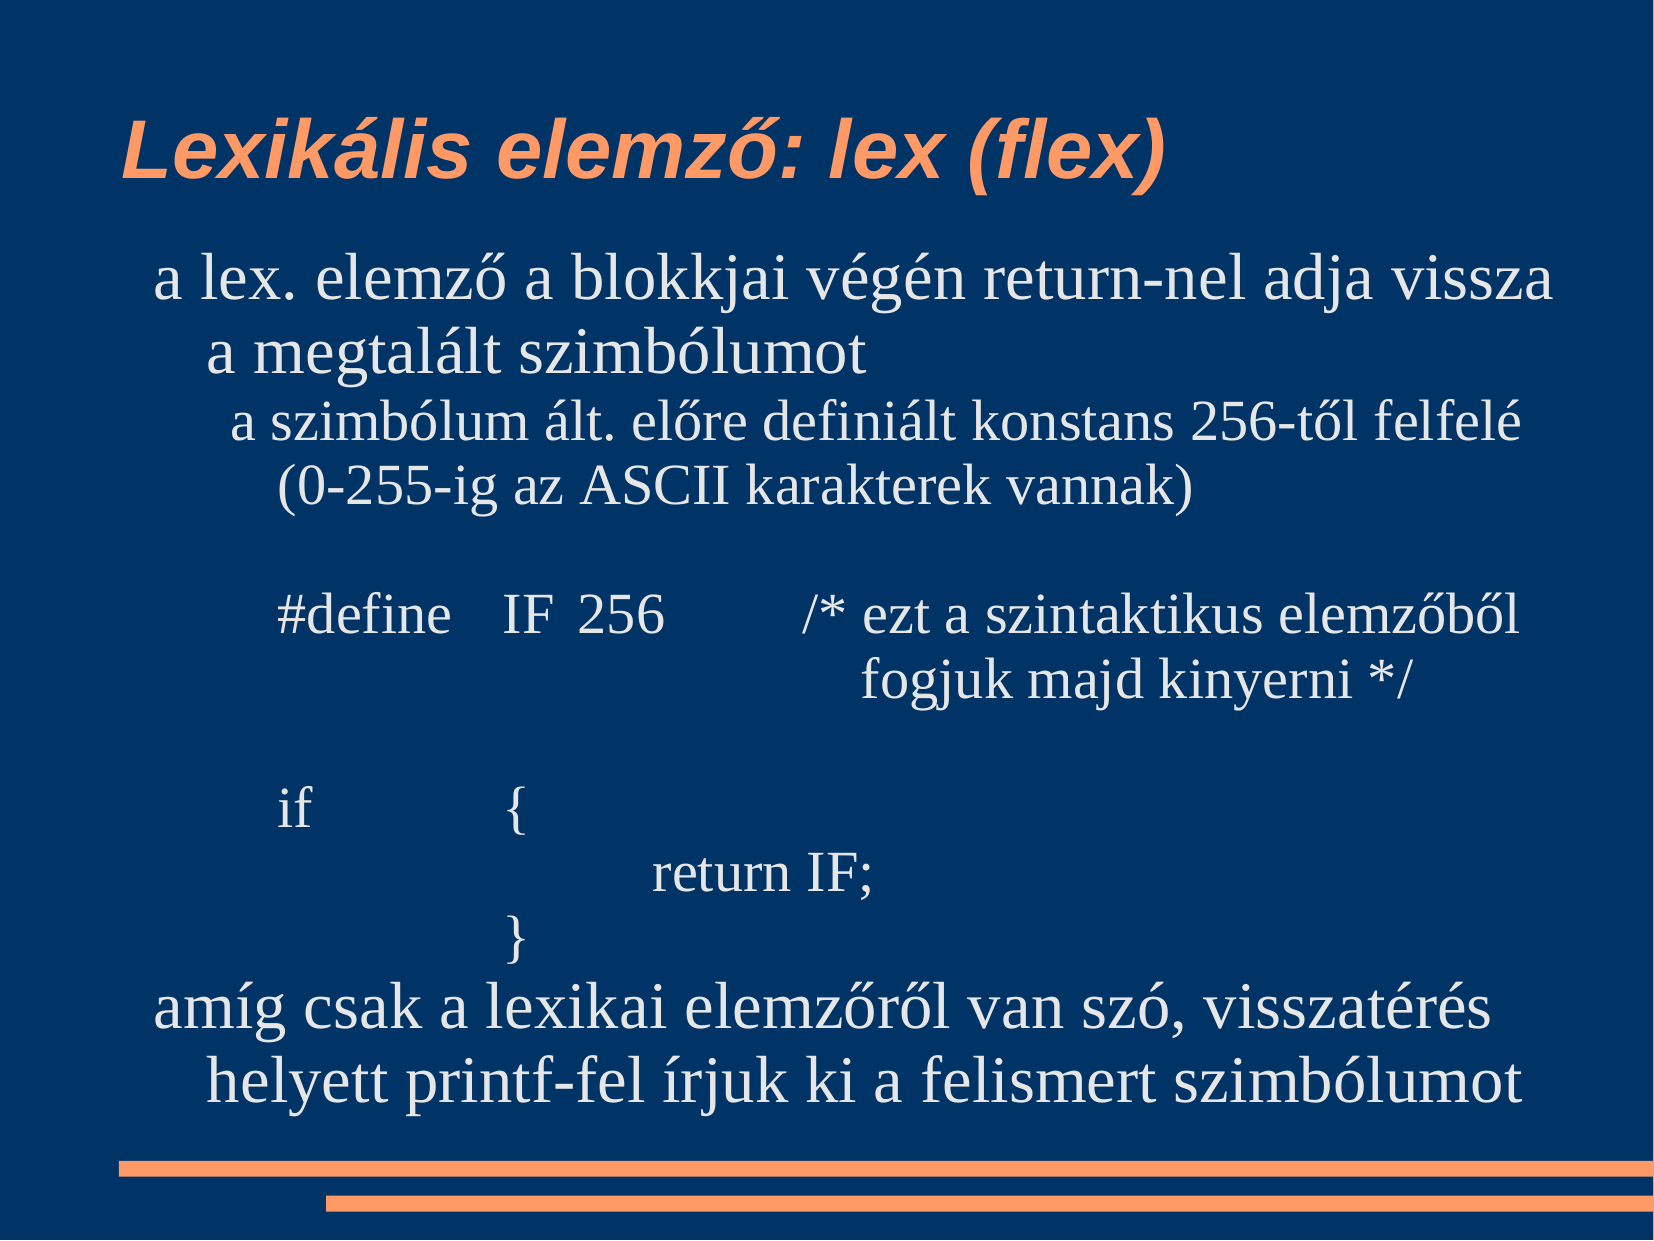

# Lexikális elemző: lex (flex)
a lex. elemző a blokkjai végén return-nel adja vissza a megtalált szimbólumot
a szimbólum ált. előre definiált konstans 256-től felfelé (0-255-ig az ASCII karakterek vannak)
#define	IF	256		/* ezt a szintaktikus elemzőből
							 fogjuk majd kinyerni */
if			{
					return IF;
			}
amíg csak a lexikai elemzőről van szó, visszatérés helyett printf-fel írjuk ki a felismert szimbólumot